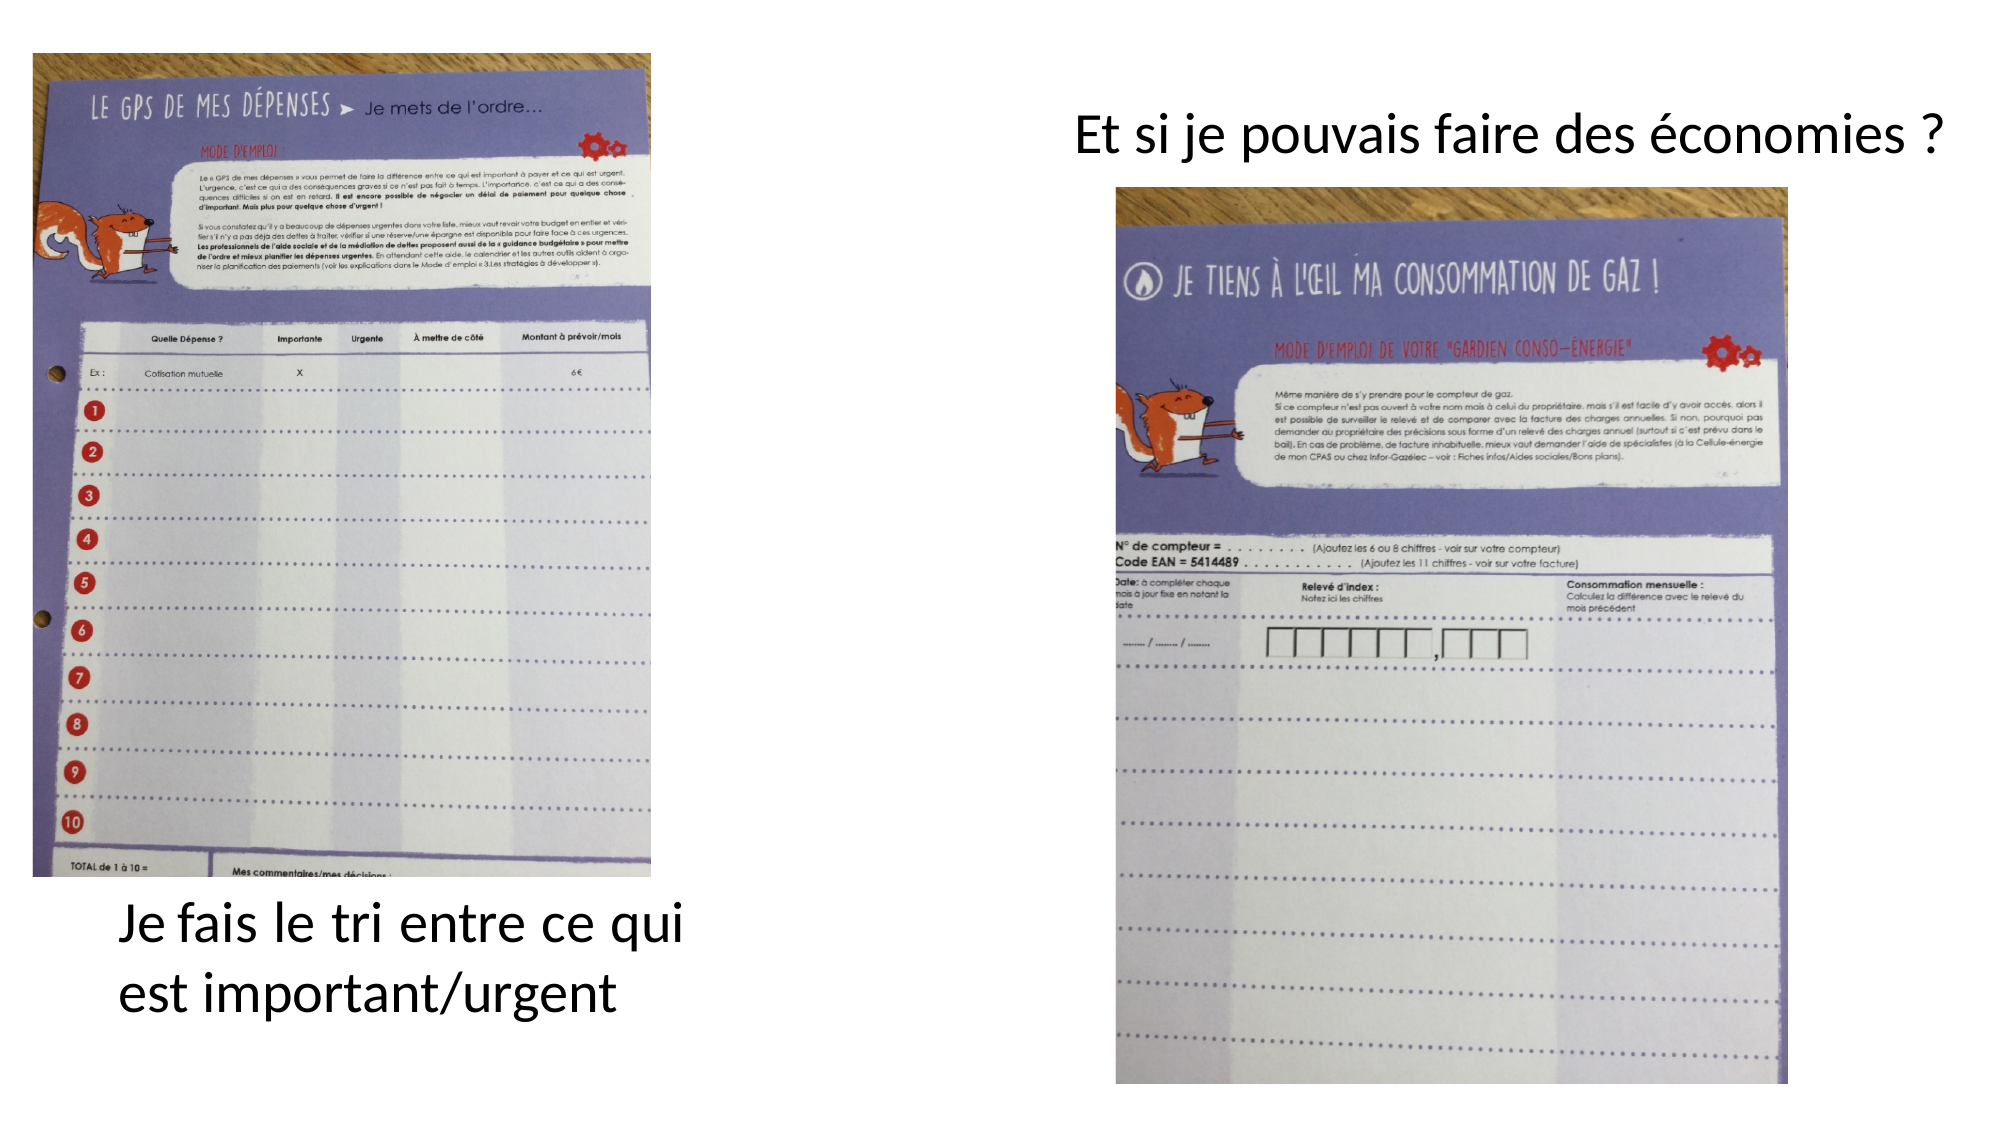

Et si je pouvais faire des économies ?
Je fais le tri entre ce qui est important/urgent